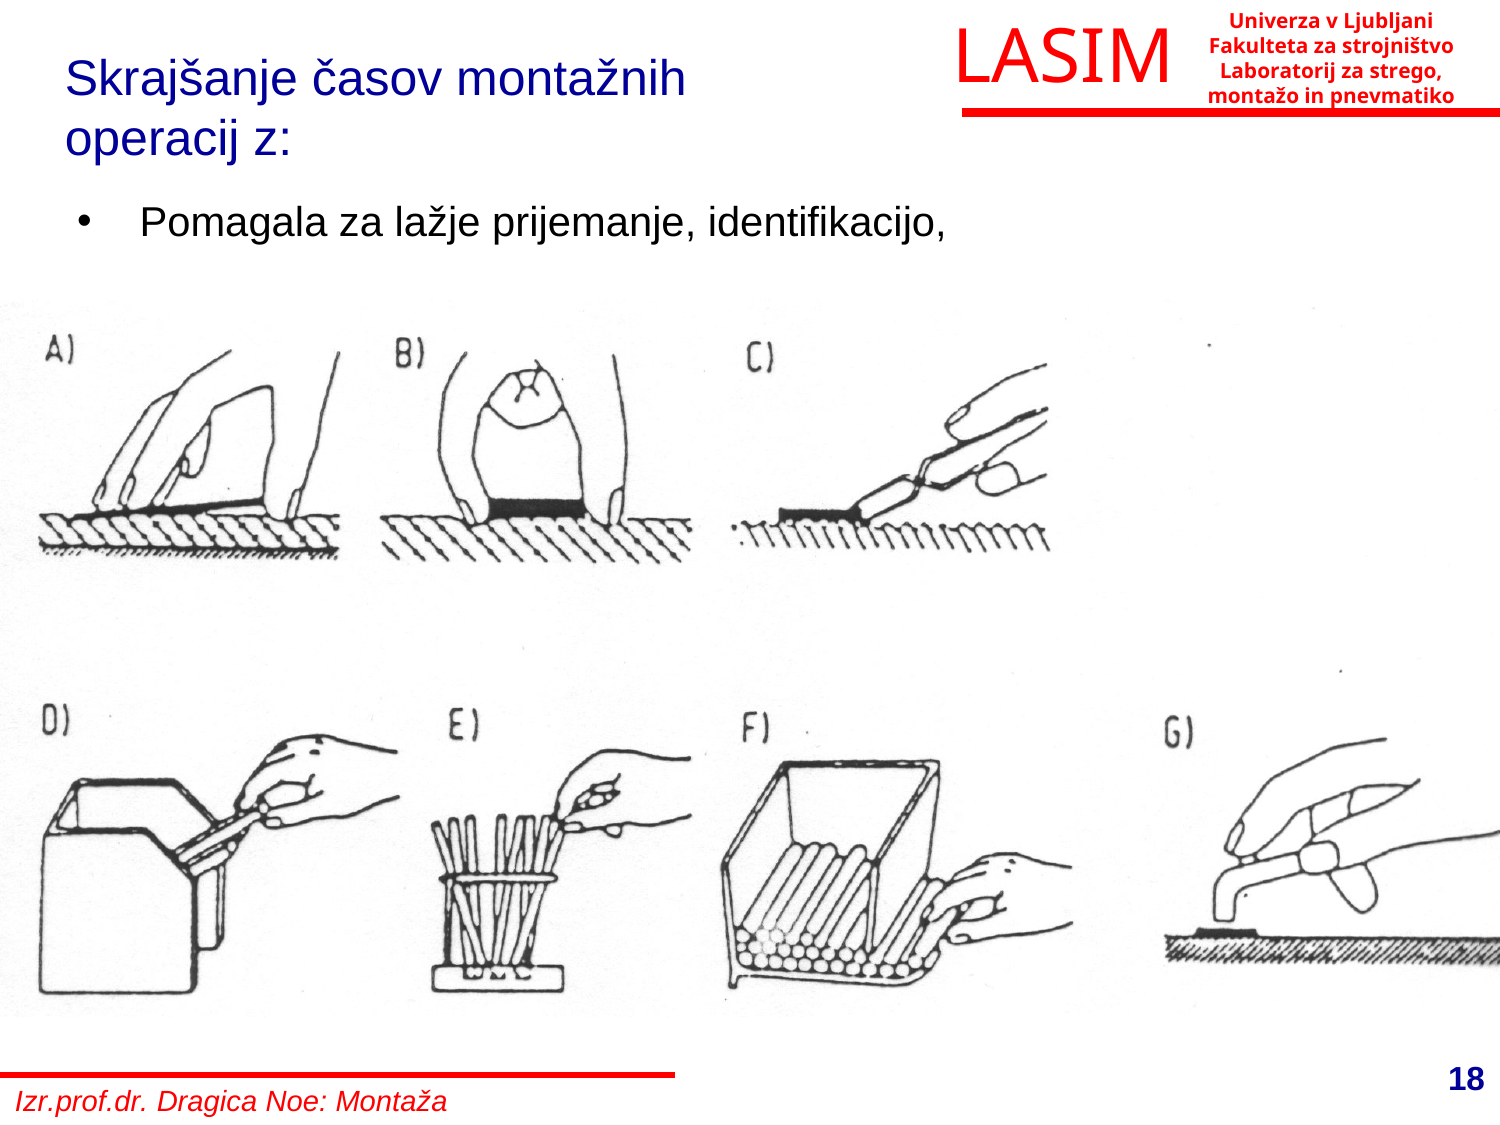

Skrajšanje časov montažnih operacij z:
Pomagala za lažje prijemanje, identifikacijo,